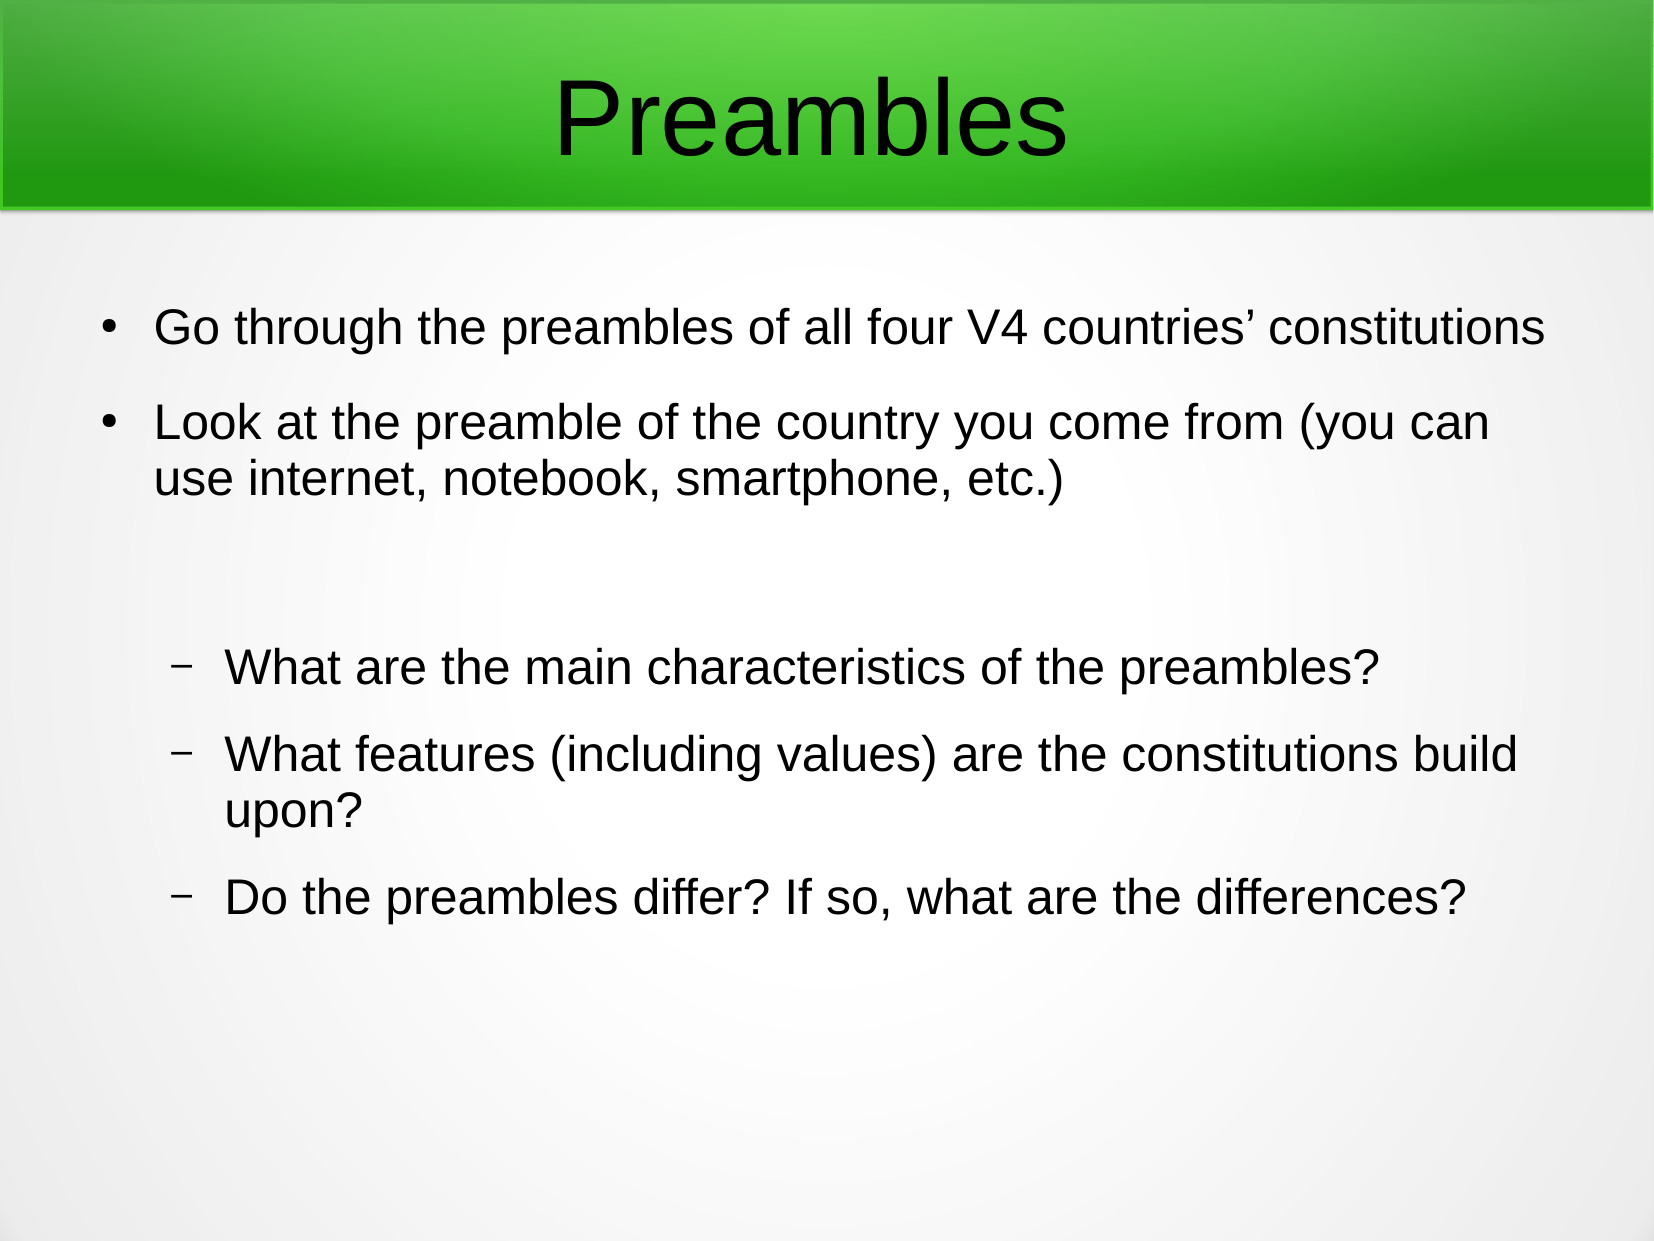

# Preambles
Go through the preambles of all four V4 countries’ constitutions
Look at the preamble of the country you come from (you can use internet, notebook, smartphone, etc.)
What are the main characteristics of the preambles?
What features (including values) are the constitutions build upon?
Do the preambles differ? If so, what are the differences?